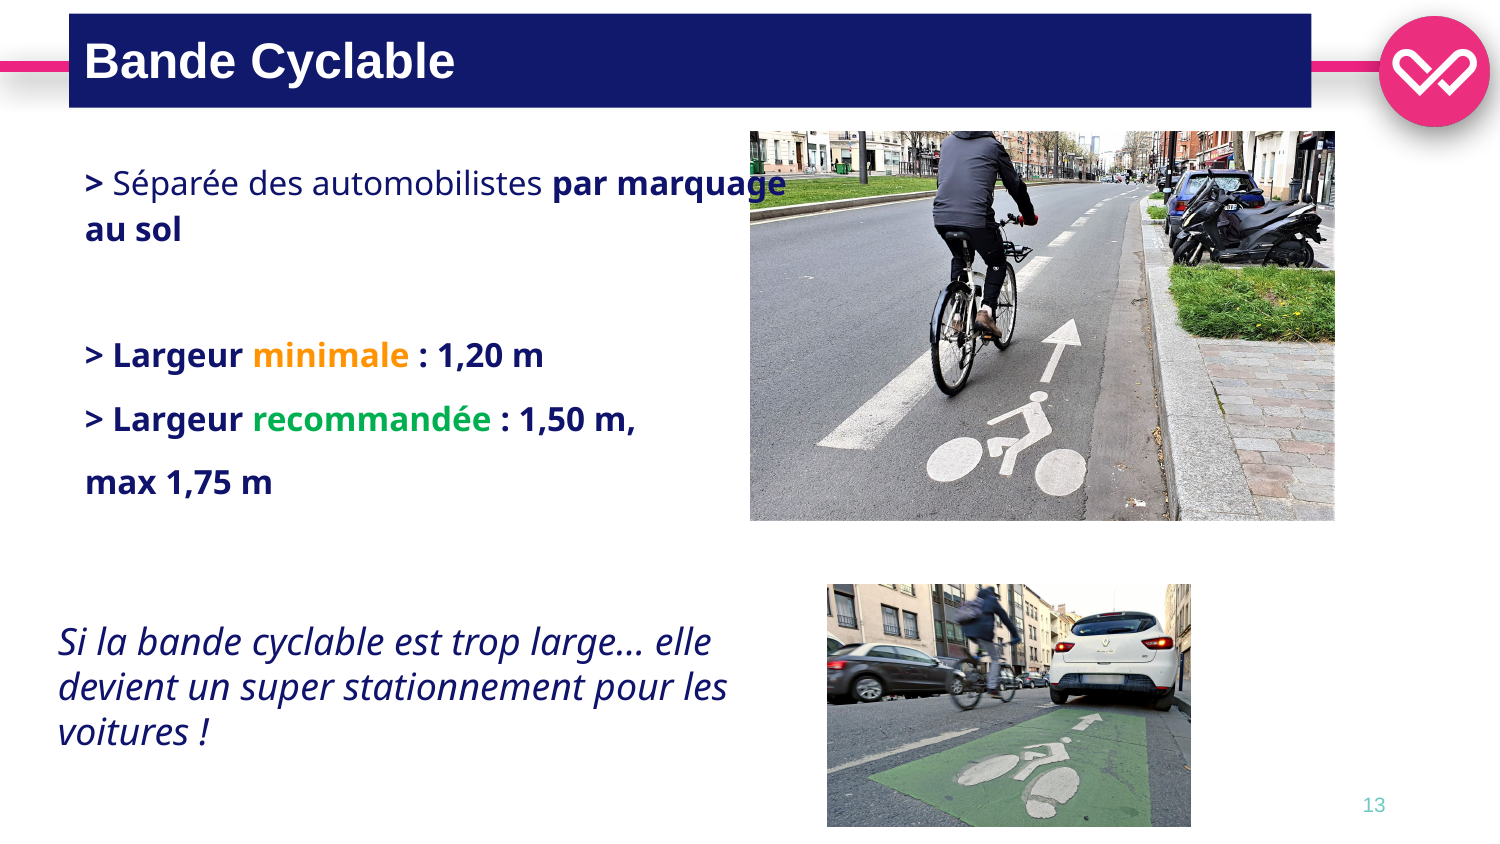

# Bande Cyclable
> Séparée des automobilistes par marquage au sol
> Largeur minimale : 1,20 m
> Largeur recommandée : 1,50 m,
max 1,75 m
Si la bande cyclable est trop large… elle devient un super stationnement pour les voitures !